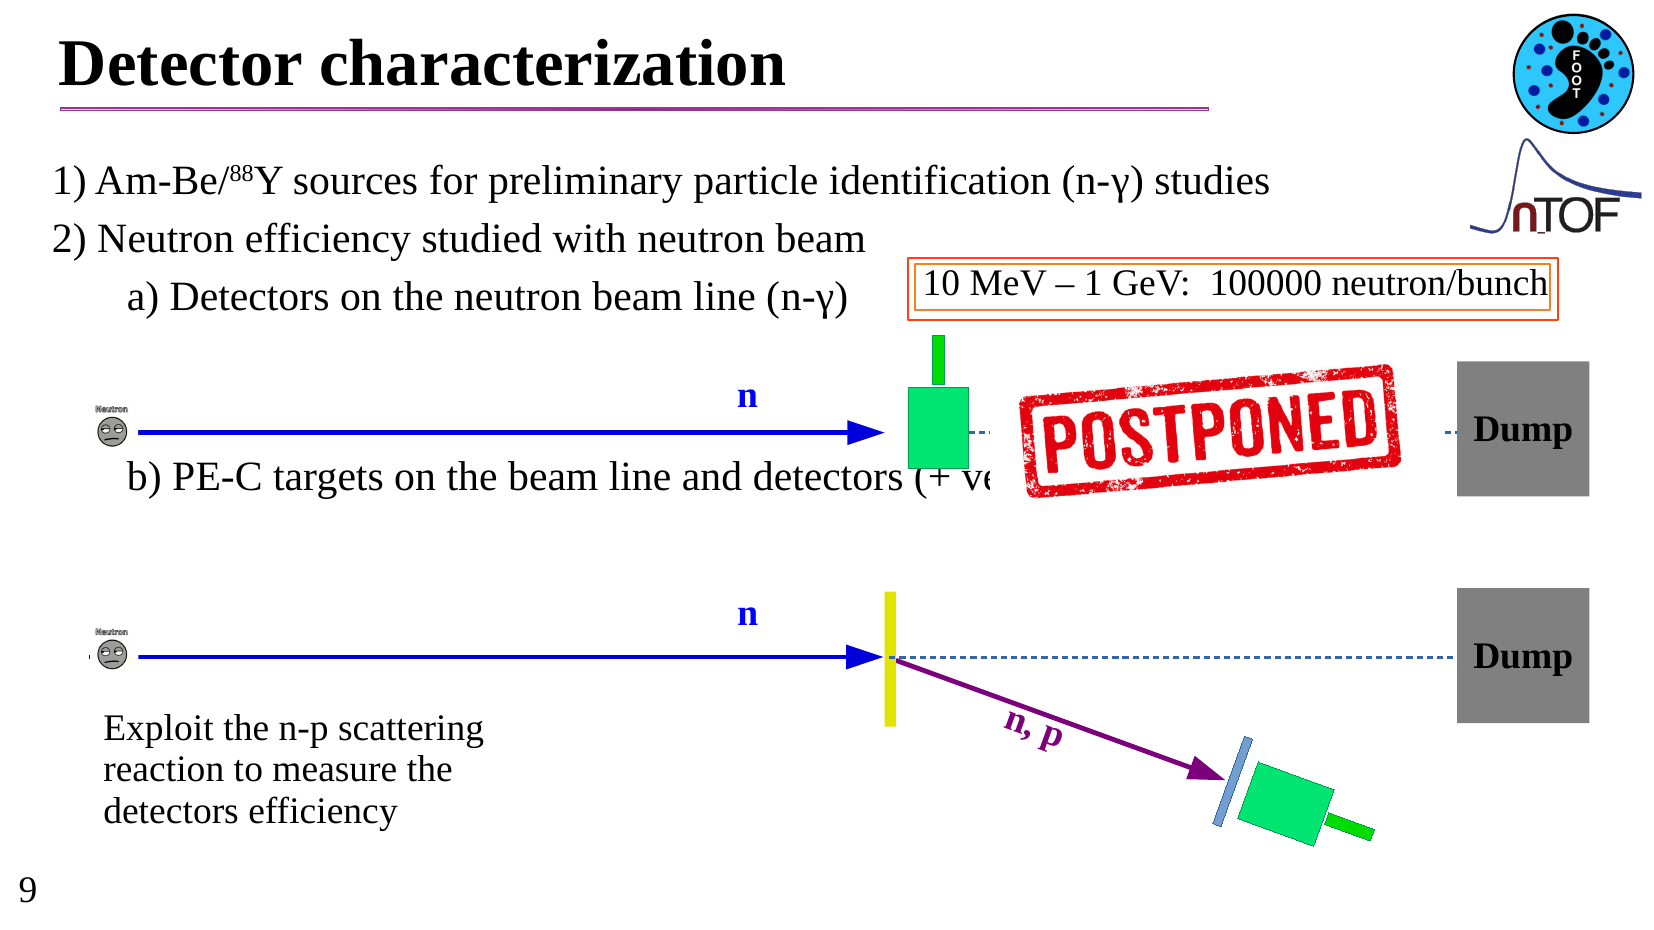

Detector characterization
1) Am-Be/88Y sources for preliminary particle identification (n-γ) studies
2) Neutron efficiency studied with neutron beam
	a) Detectors on the neutron beam line (n-γ)
	b) PE-C targets on the beam line and detectors (+ vetos) at a fixed angle (25°)
10 MeV – 1 GeV: 100000 neutron/bunch
Dump
n
n
Dump
n, p
Exploit the n-p scattering reaction to measure the detectors efficiency
9